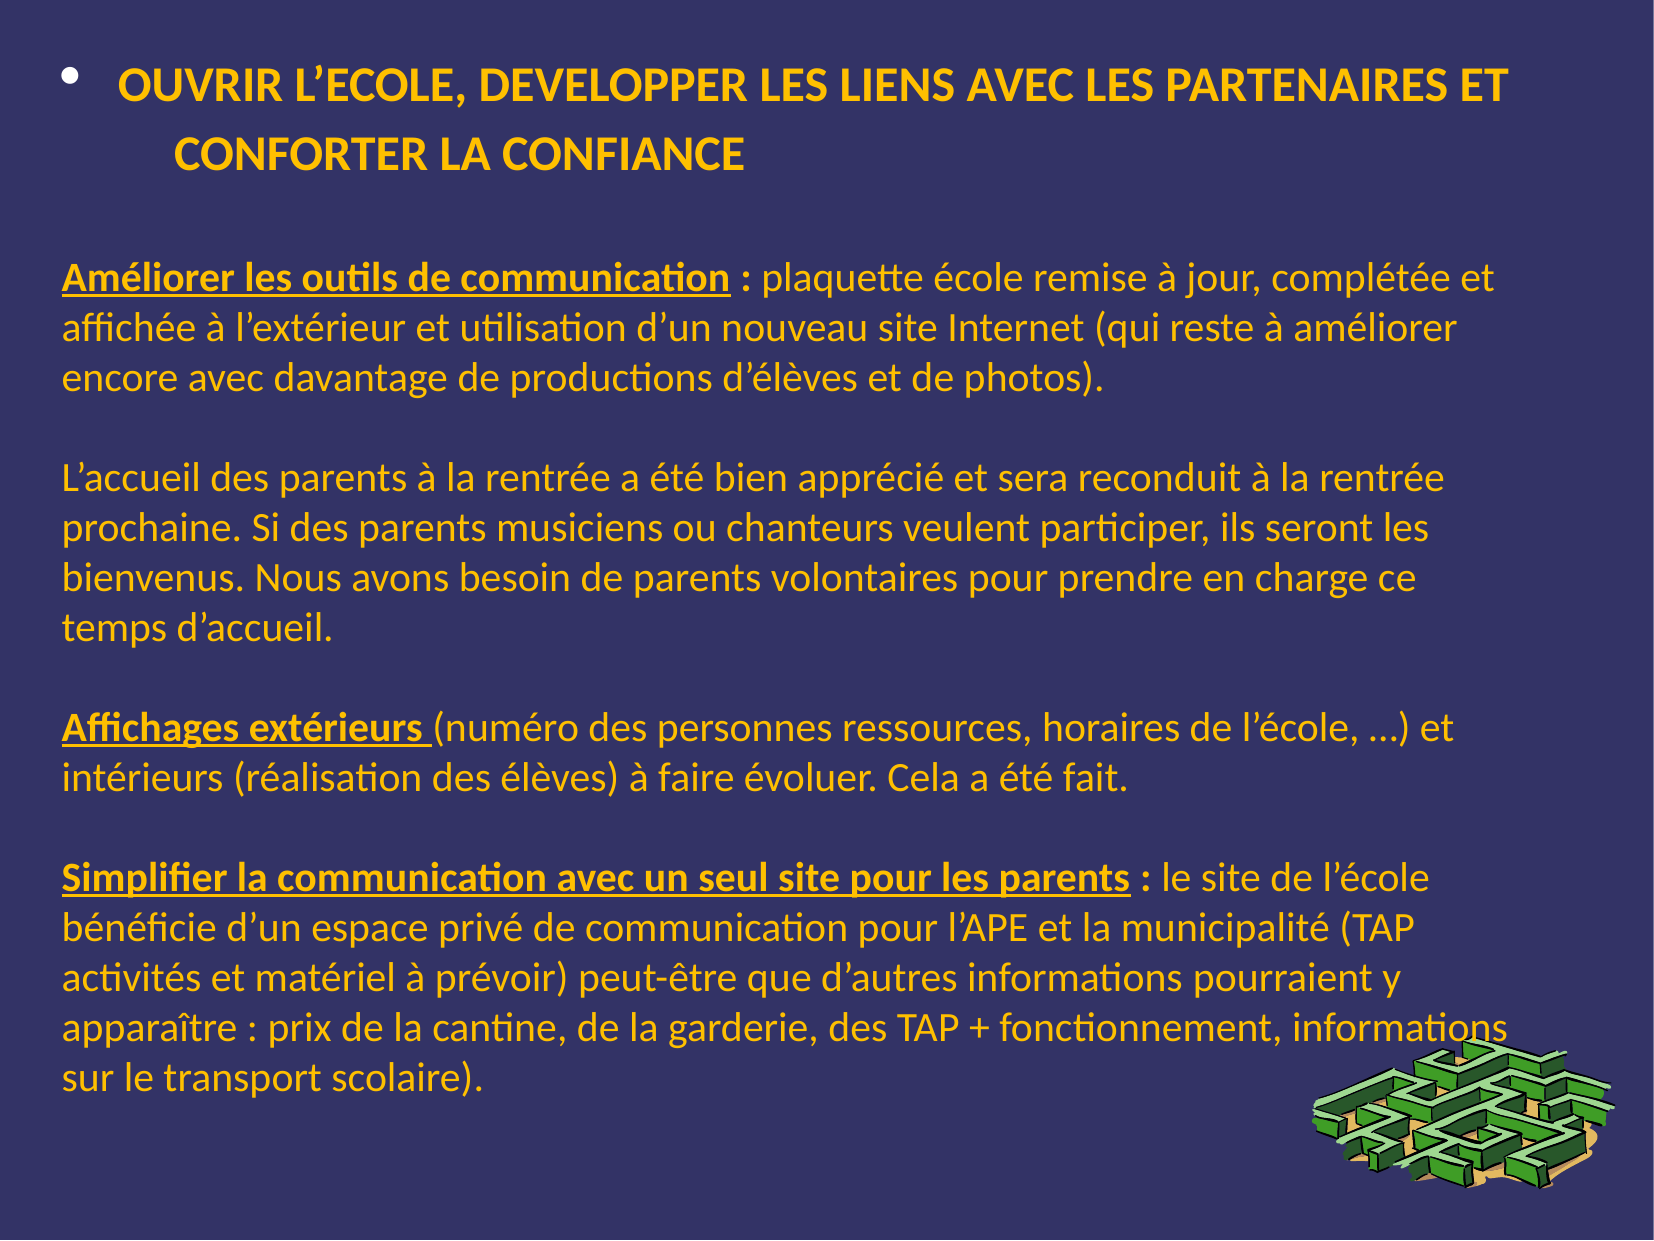

OUVRIR L’ECOLE, DEVELOPPER LES LIENS AVEC LES PARTENAIRES ET CONFORTER LA CONFIANCE
Améliorer les outils de communication : plaquette école remise à jour, complétée et affichée à l’extérieur et utilisation d’un nouveau site Internet (qui reste à améliorer encore avec davantage de productions d’élèves et de photos).
L’accueil des parents à la rentrée a été bien apprécié et sera reconduit à la rentrée prochaine. Si des parents musiciens ou chanteurs veulent participer, ils seront les bienvenus. Nous avons besoin de parents volontaires pour prendre en charge ce temps d’accueil.
Affichages extérieurs (numéro des personnes ressources, horaires de l’école, …) et intérieurs (réalisation des élèves) à faire évoluer. Cela a été fait.
Simplifier la communication avec un seul site pour les parents : le site de l’école bénéficie d’un espace privé de communication pour l’APE et la municipalité (TAP activités et matériel à prévoir) peut-être que d’autres informations pourraient y apparaître : prix de la cantine, de la garderie, des TAP + fonctionnement, informations sur le transport scolaire).